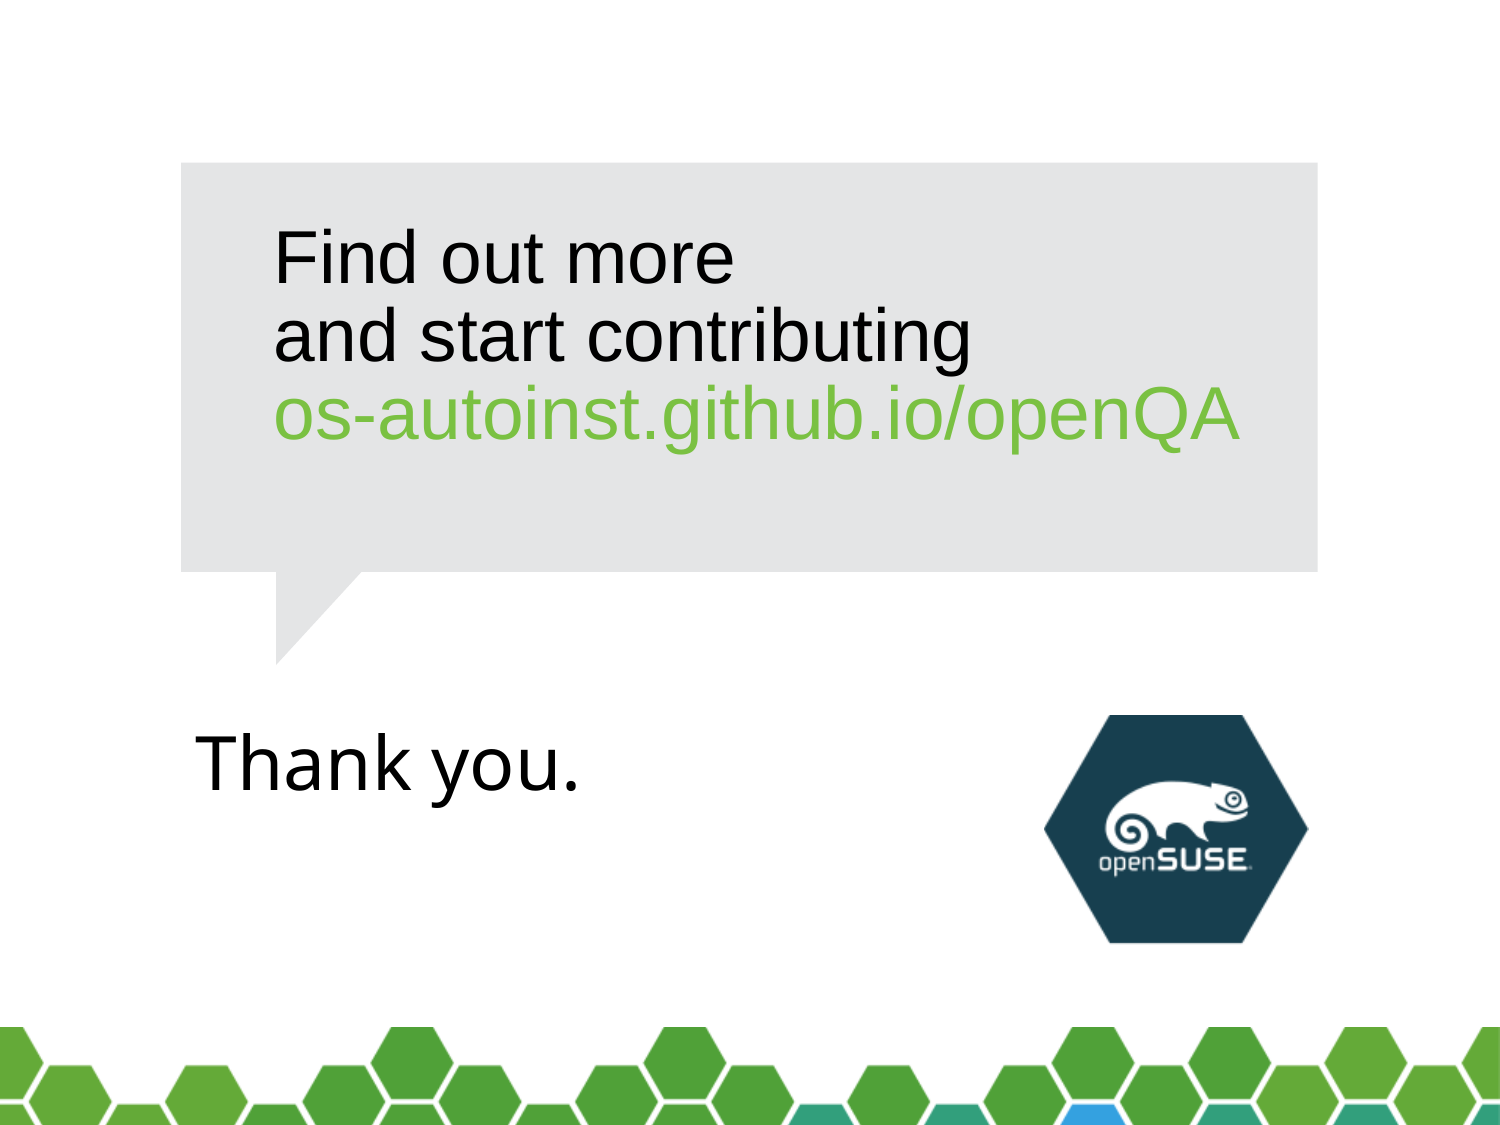

Find out more
and start contributing
os-autoinst.github.io/openQA